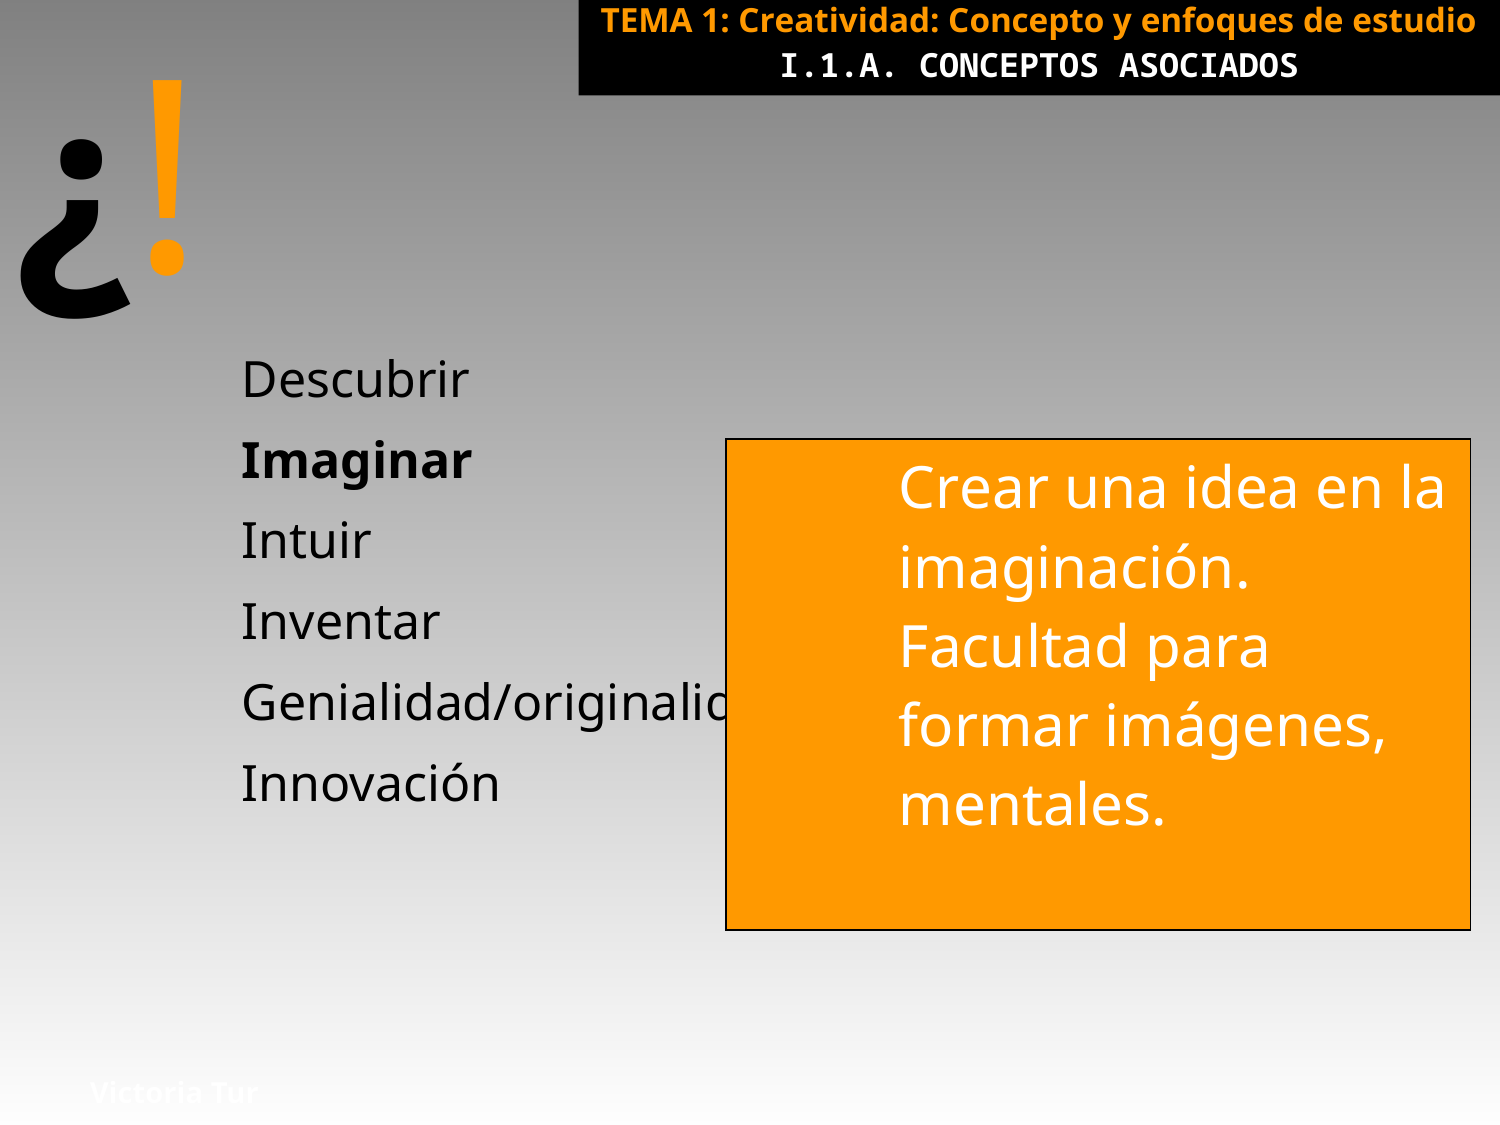

T1
TEMA 1: Creatividad: Concepto y enfoques de estudio
I.1.A. CONCEPTOS ASOCIADOS
# Descubrir
Imaginar
Intuir
Inventar
Genialidad/originalidad
Innovación
Crear una idea en la imaginación. Facultad para formar imágenes, mentales.